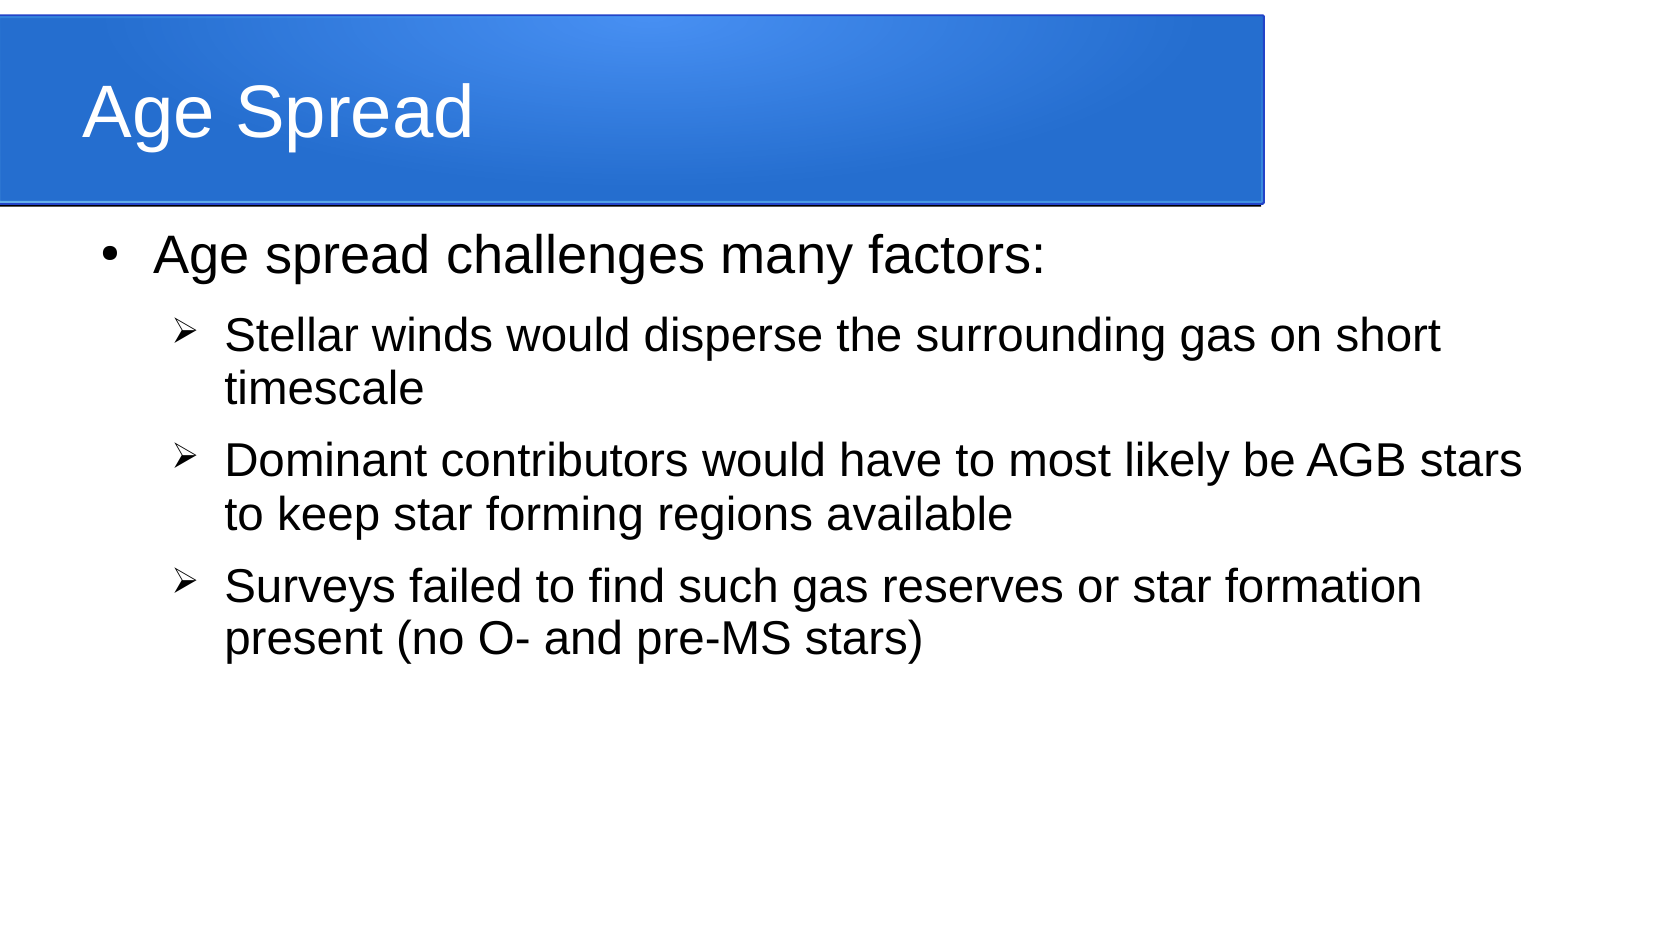

# Age Spread
Age spread challenges many factors:
Stellar winds would disperse the surrounding gas on short timescale
Dominant contributors would have to most likely be AGB stars to keep star forming regions available
Surveys failed to find such gas reserves or star formation present (no O- and pre-MS stars)